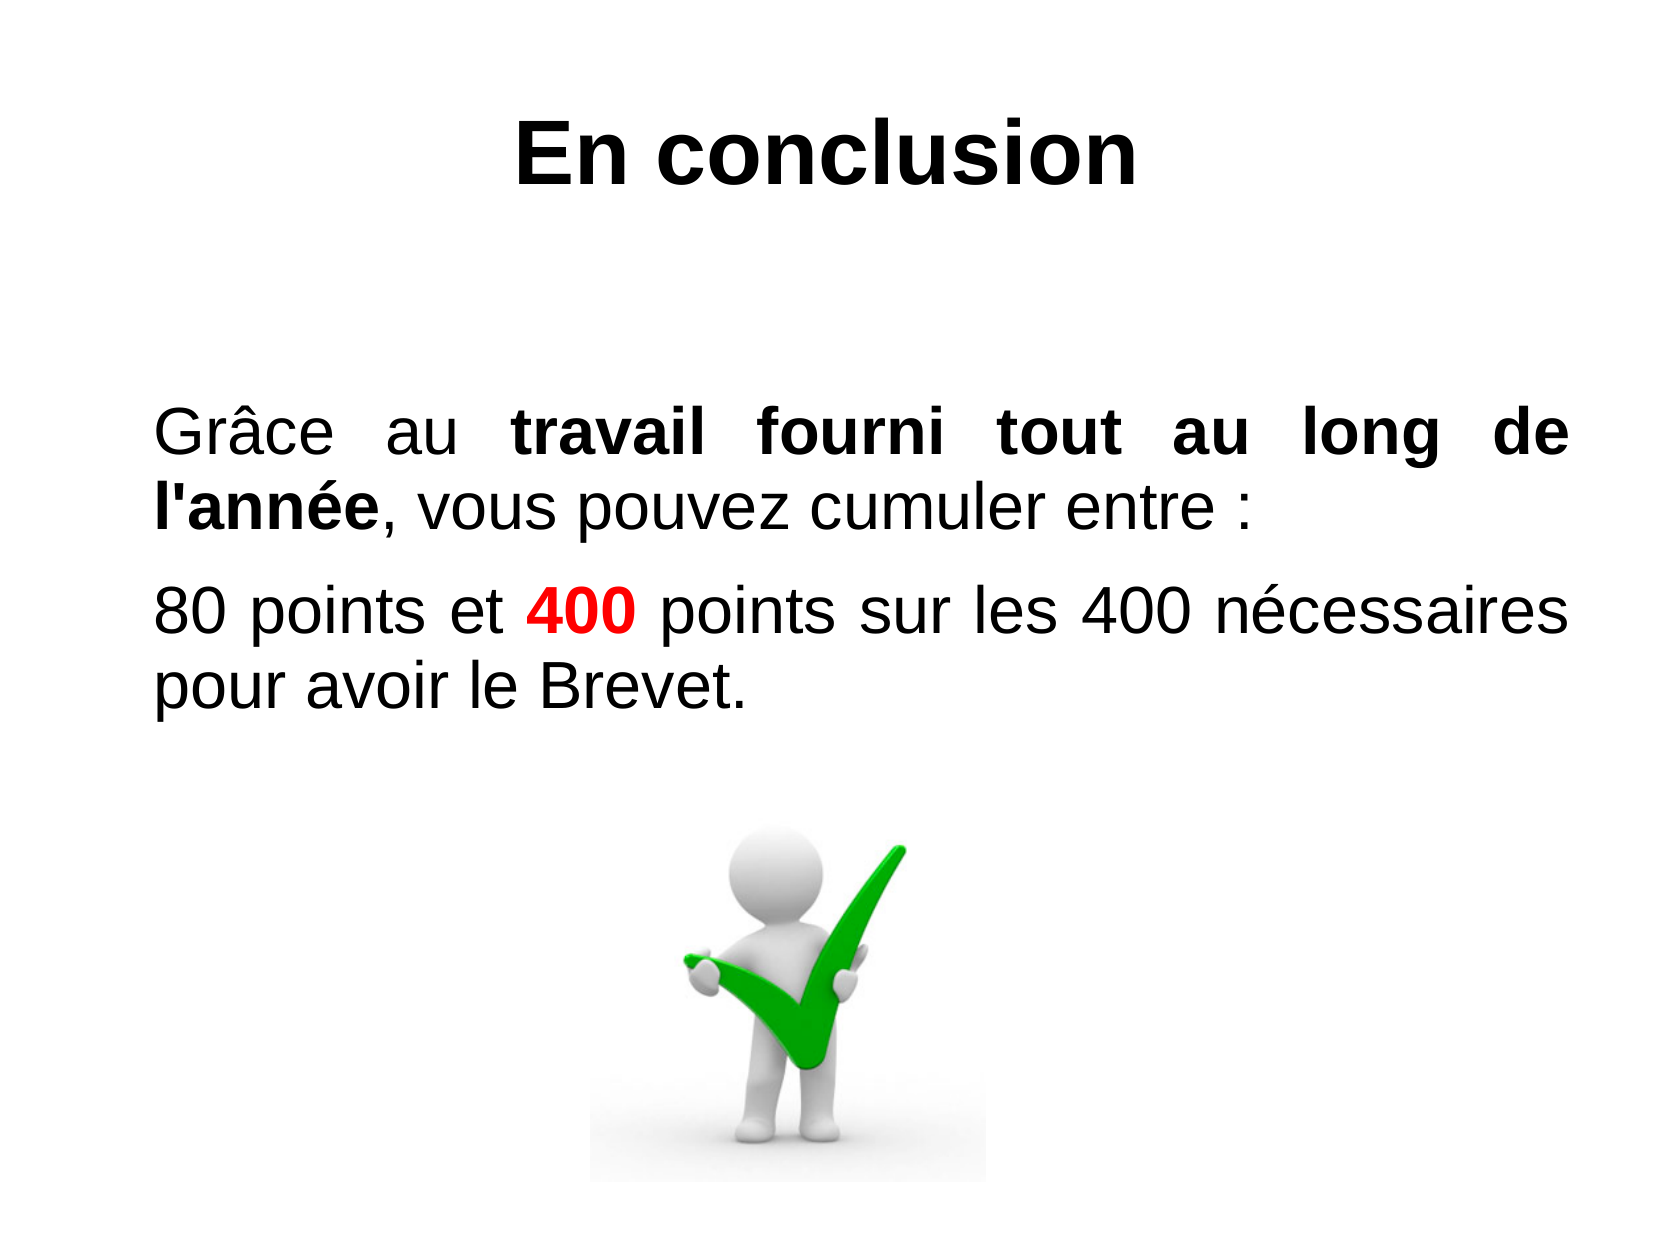

# En conclusion
Grâce au travail fourni tout au long de l'année, vous pouvez cumuler entre :
80 points et 400 points sur les 400 nécessaires pour avoir le Brevet.